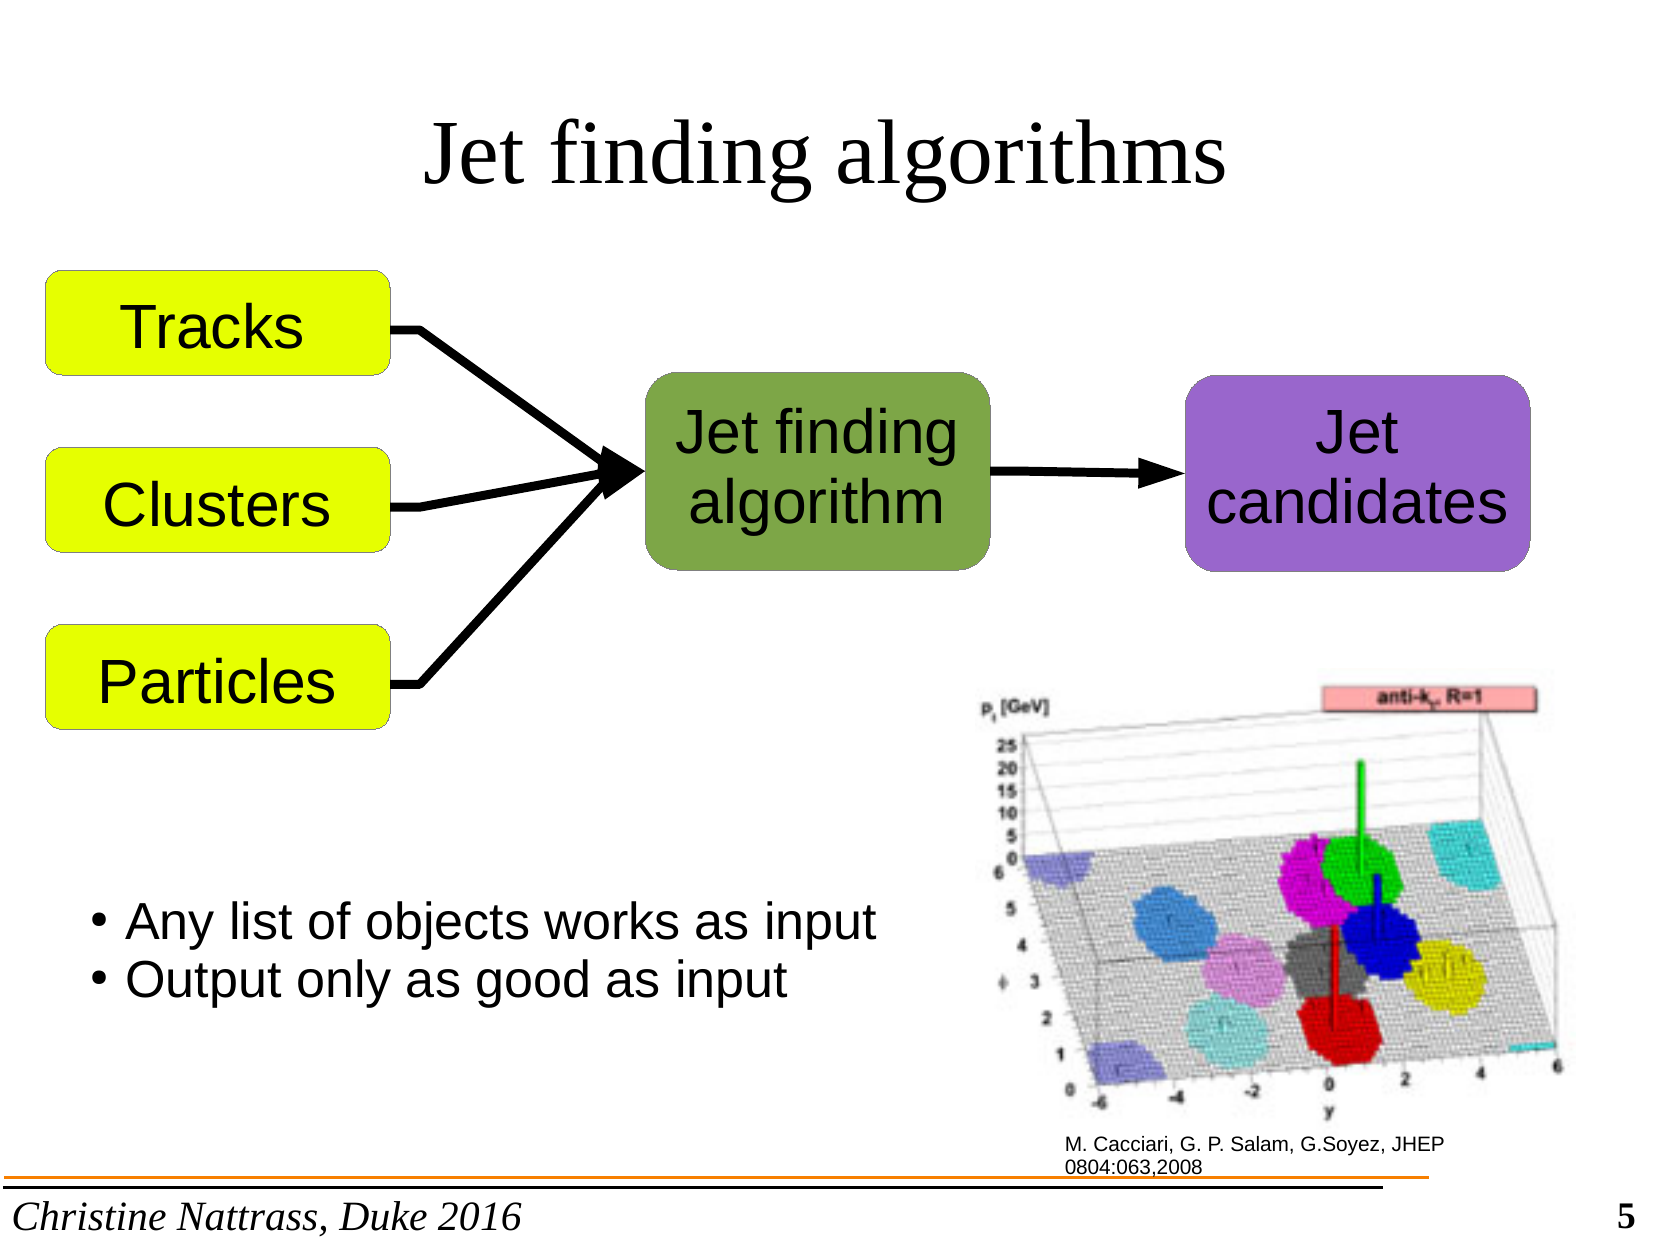

# Jet finding algorithms
Tracks
Jet finding algorithm
Jet candidates
Clusters
Particles
Any list of objects works as input
Output only as good as input
M. Cacciari, G. P. Salam, G.Soyez, JHEP 0804:063,2008